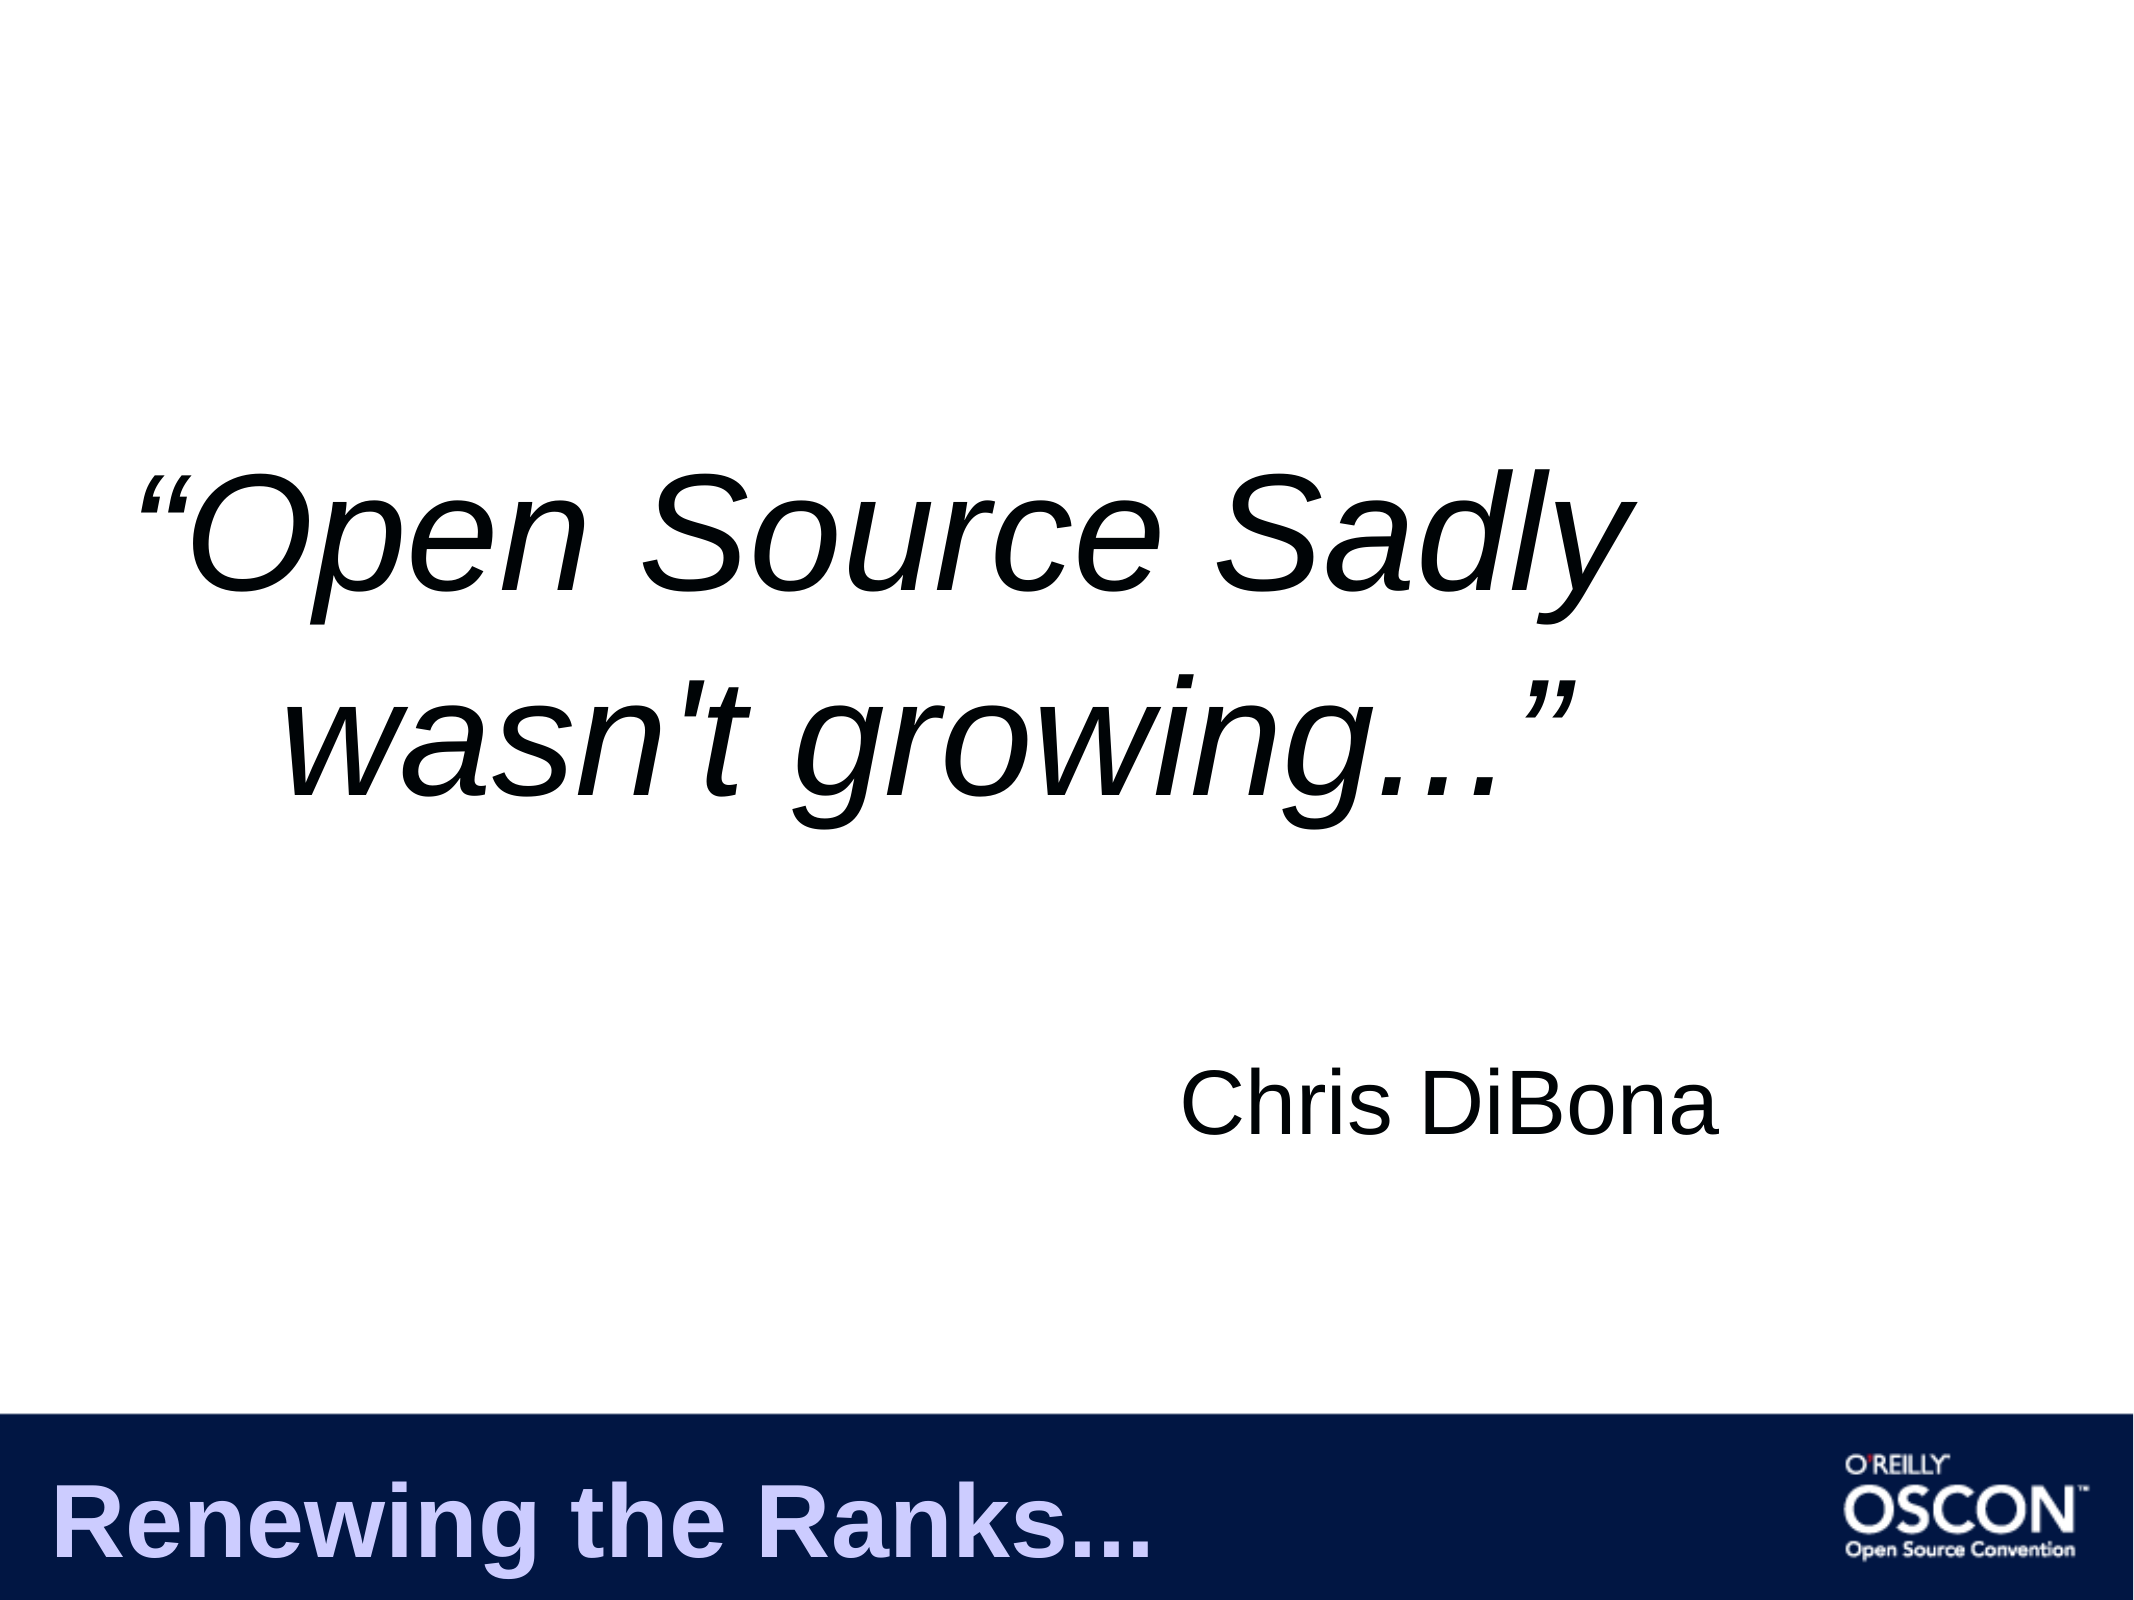

# “Open Source Sadly
		wasn't growing...”
								Chris DiBona
Renewing the Ranks...